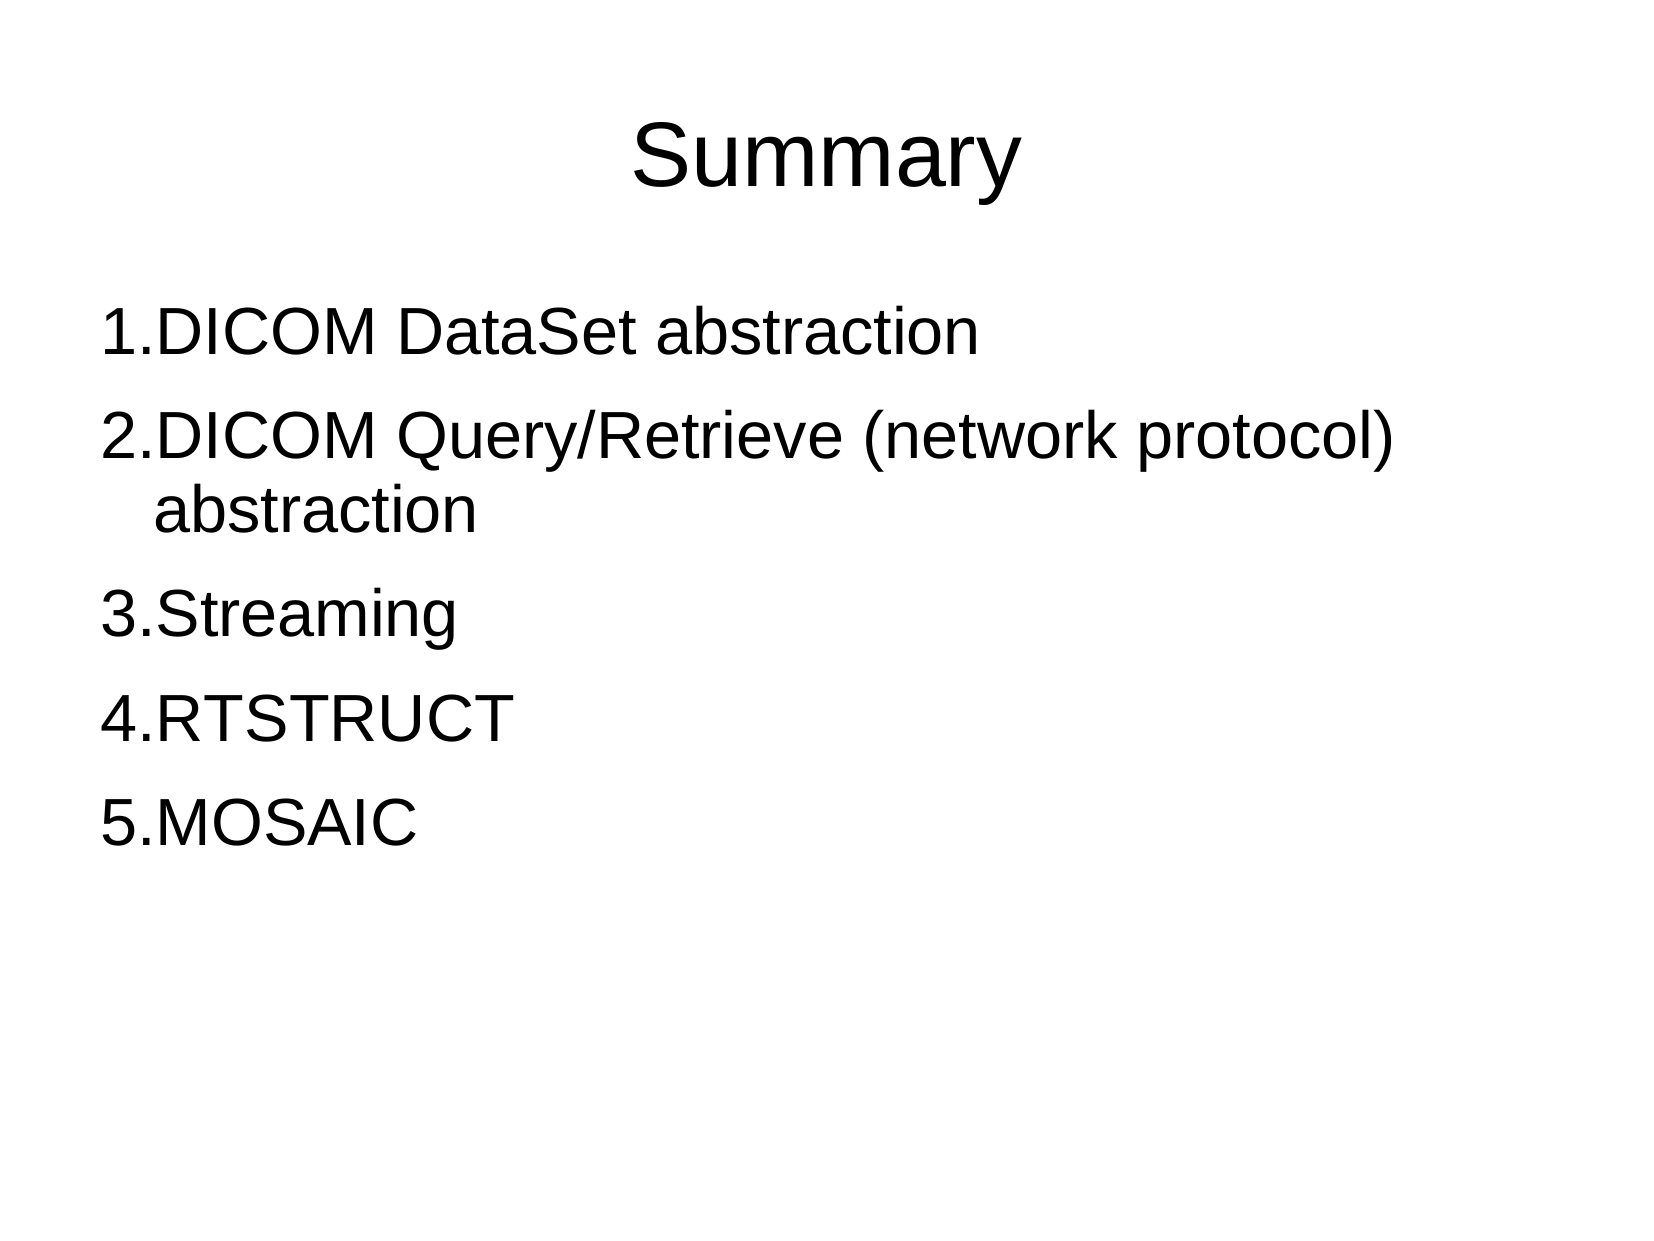

# Summary
DICOM DataSet abstraction
DICOM Query/Retrieve (network protocol) abstraction
Streaming
RTSTRUCT
MOSAIC